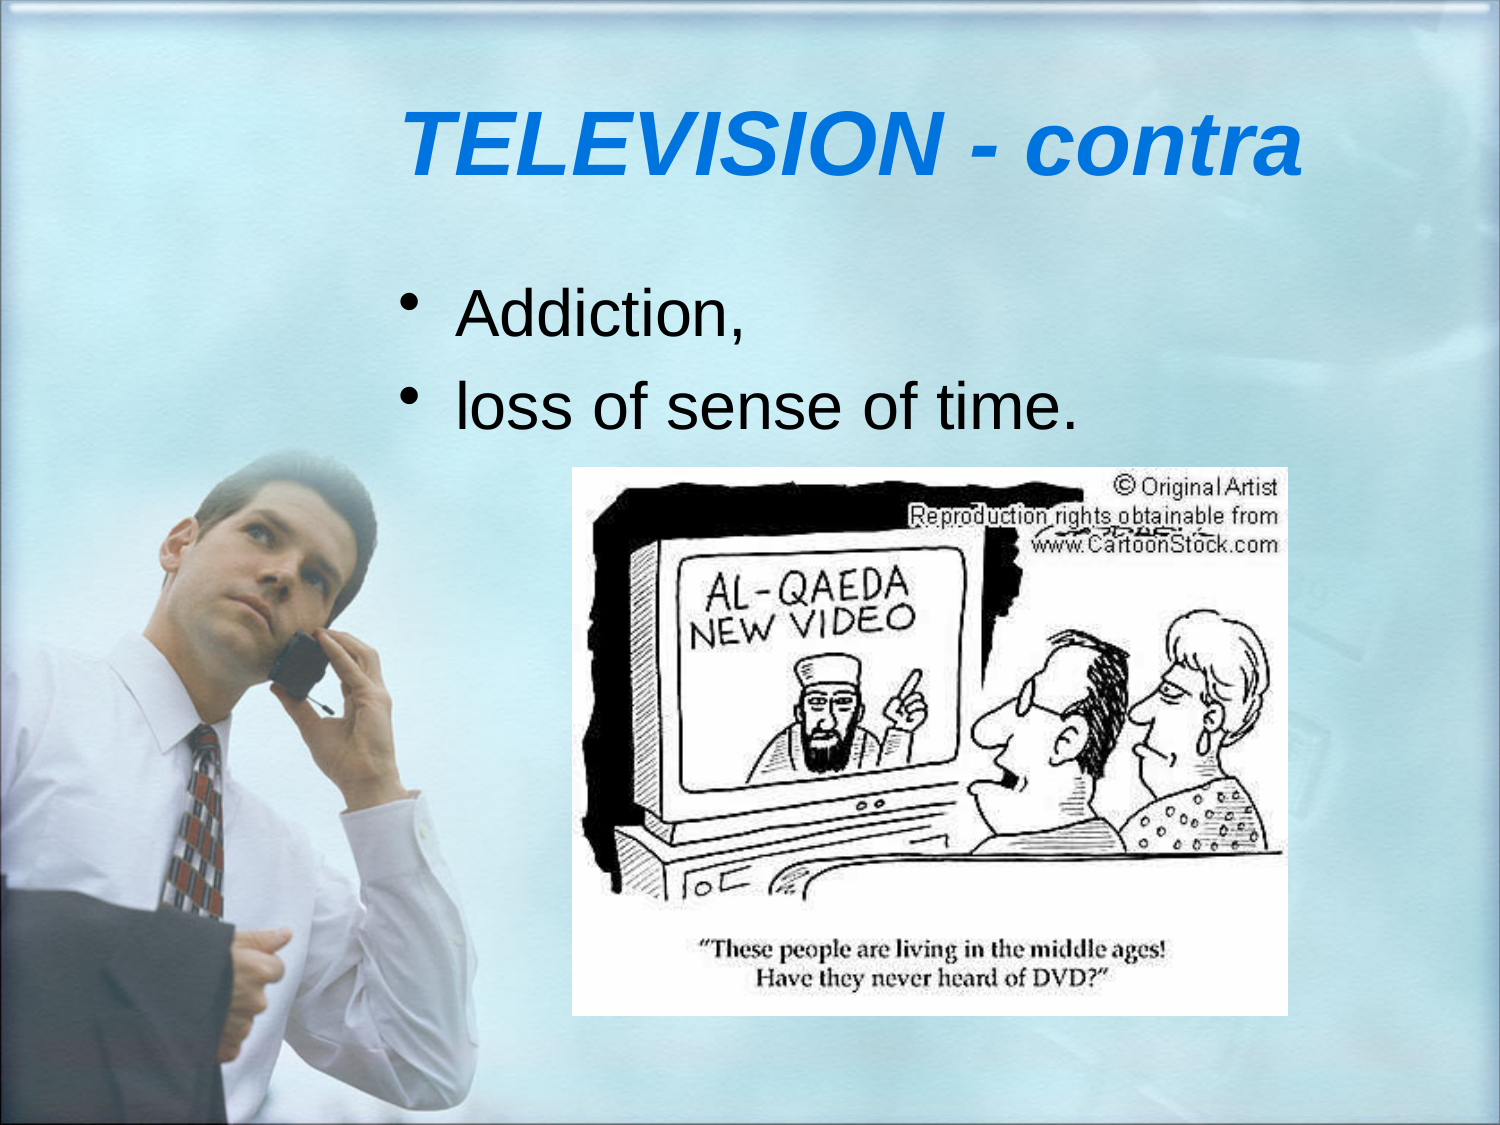

# TELEVISION - contra
Addiction,
loss of sense of time.